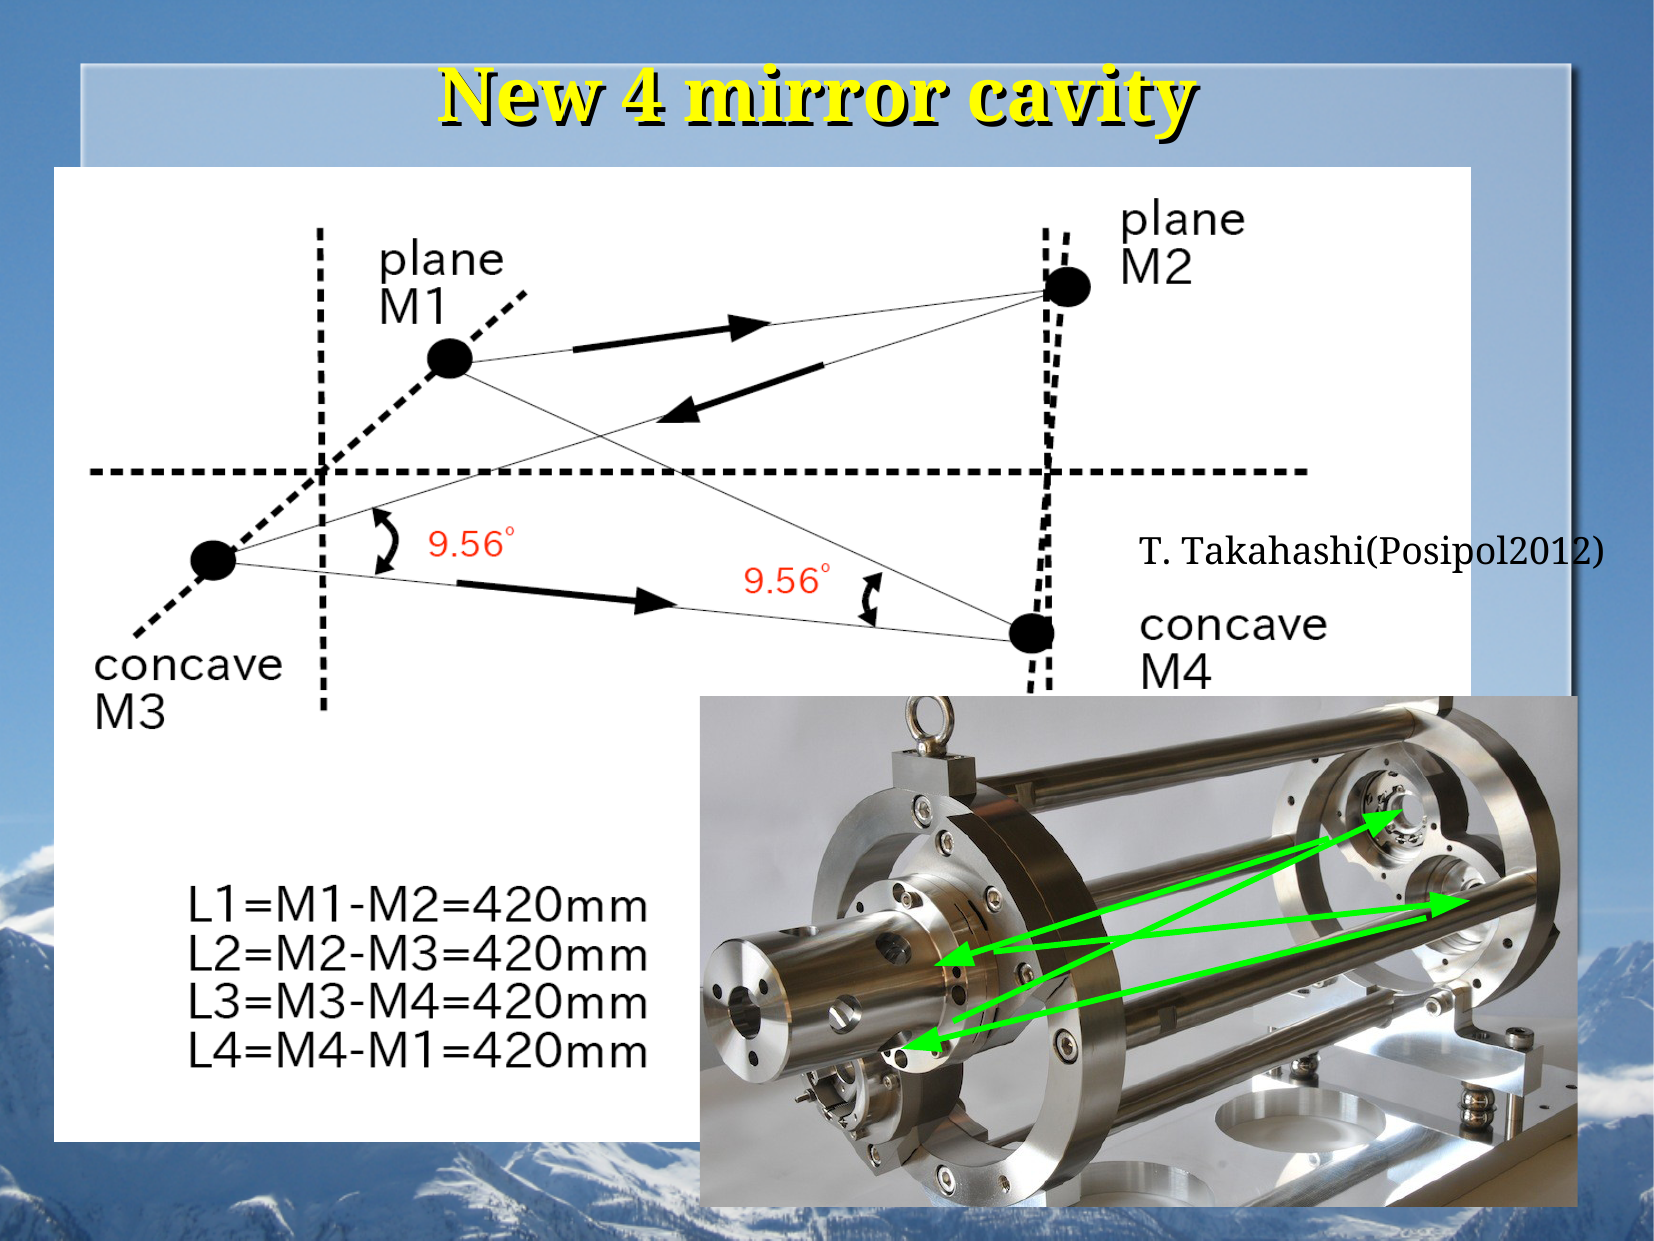

# New 4 mirror cavity
T. Takahashi(Posipol2012)